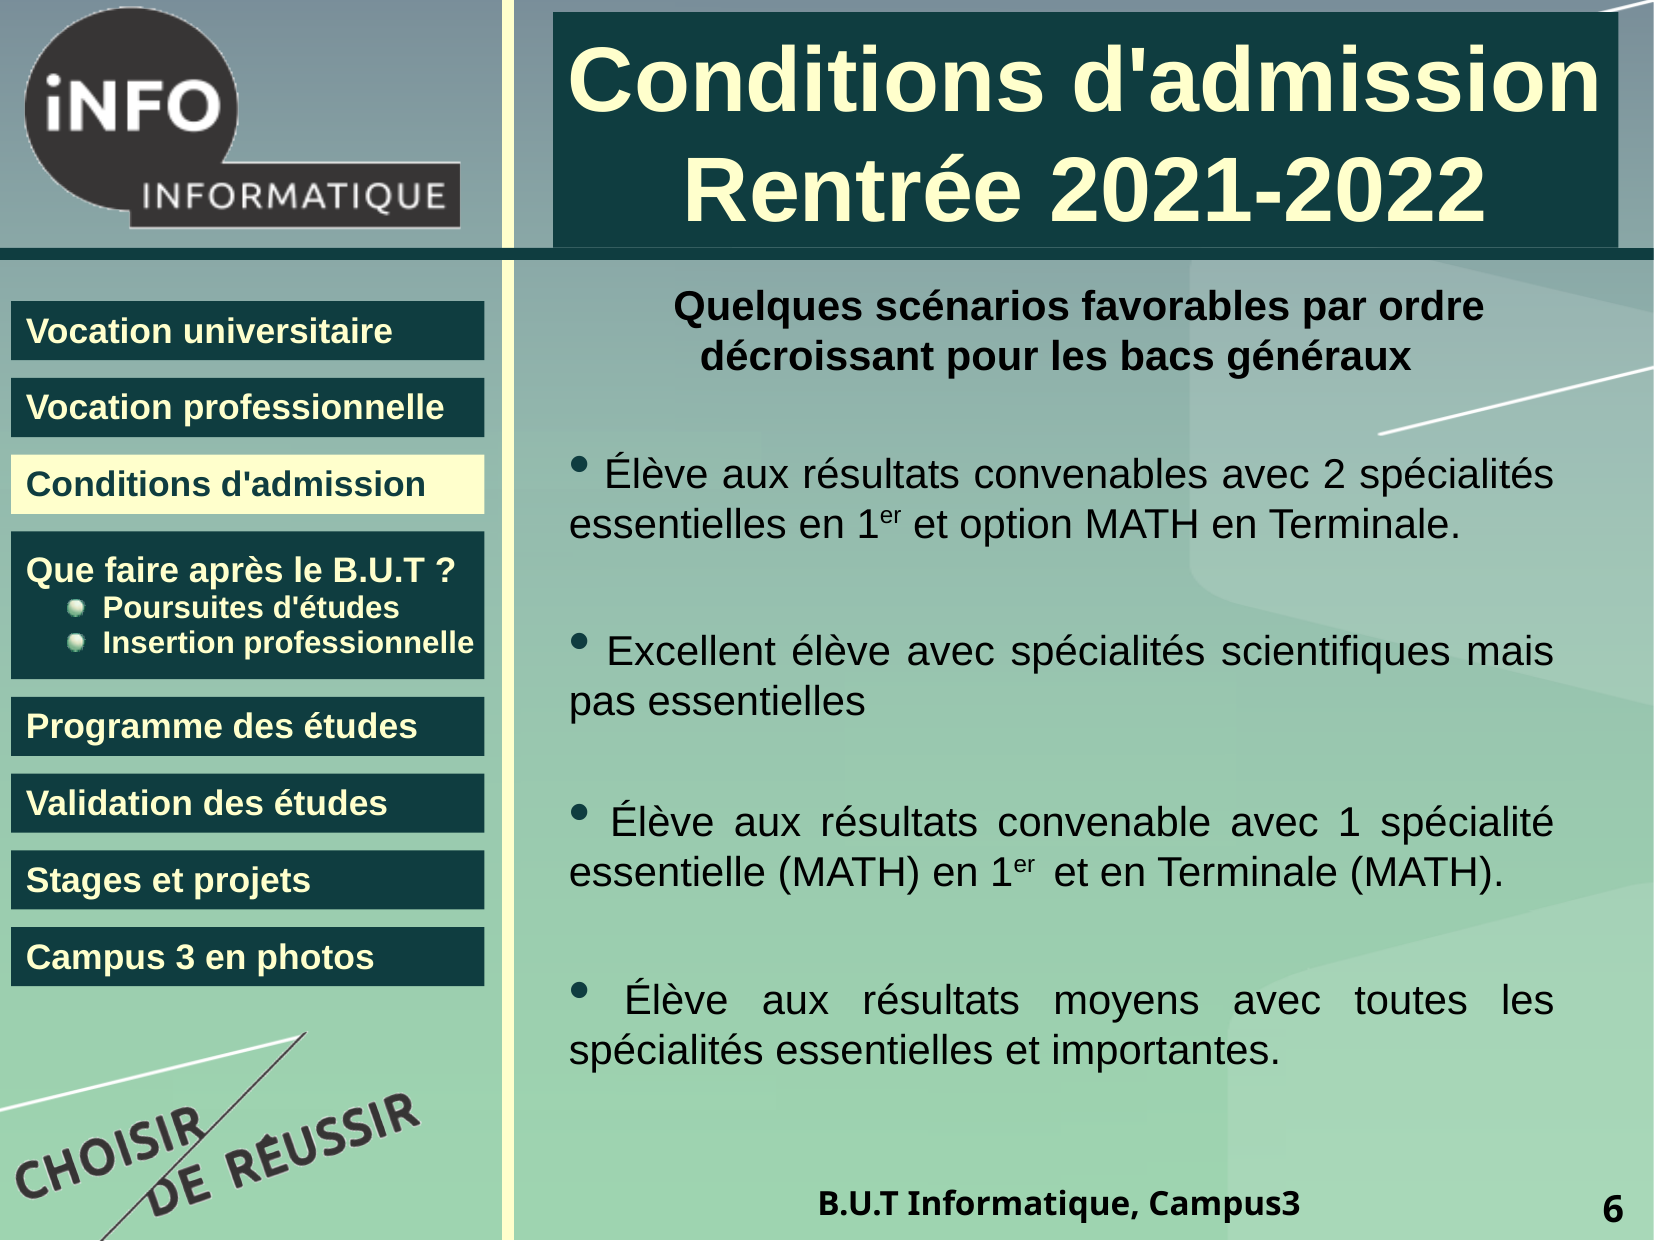

Conditions d'admission
Rentrée 2021-2022
Quelques scénarios favorables par ordre décroissant pour les bacs généraux
 Élève aux résultats convenables avec 2 spécialités essentielles en 1er et option MATH en Terminale.
 Excellent élève avec spécialités scientifiques mais pas essentielles
 Élève aux résultats convenable avec 1 spécialité essentielle (MATH) en 1er et en Terminale (MATH).
 Élève aux résultats moyens avec toutes les spécialités essentielles et importantes.
Vocation universitaire
Vocation professionnelle
Conditions d'admission
Que faire après le B.U.T ?
Poursuites d'études
Insertion professionnelle
Programme des études
Validation des études
Stages et projets
Campus 3 en photos
DUT Informatique, IUT Campus3
6